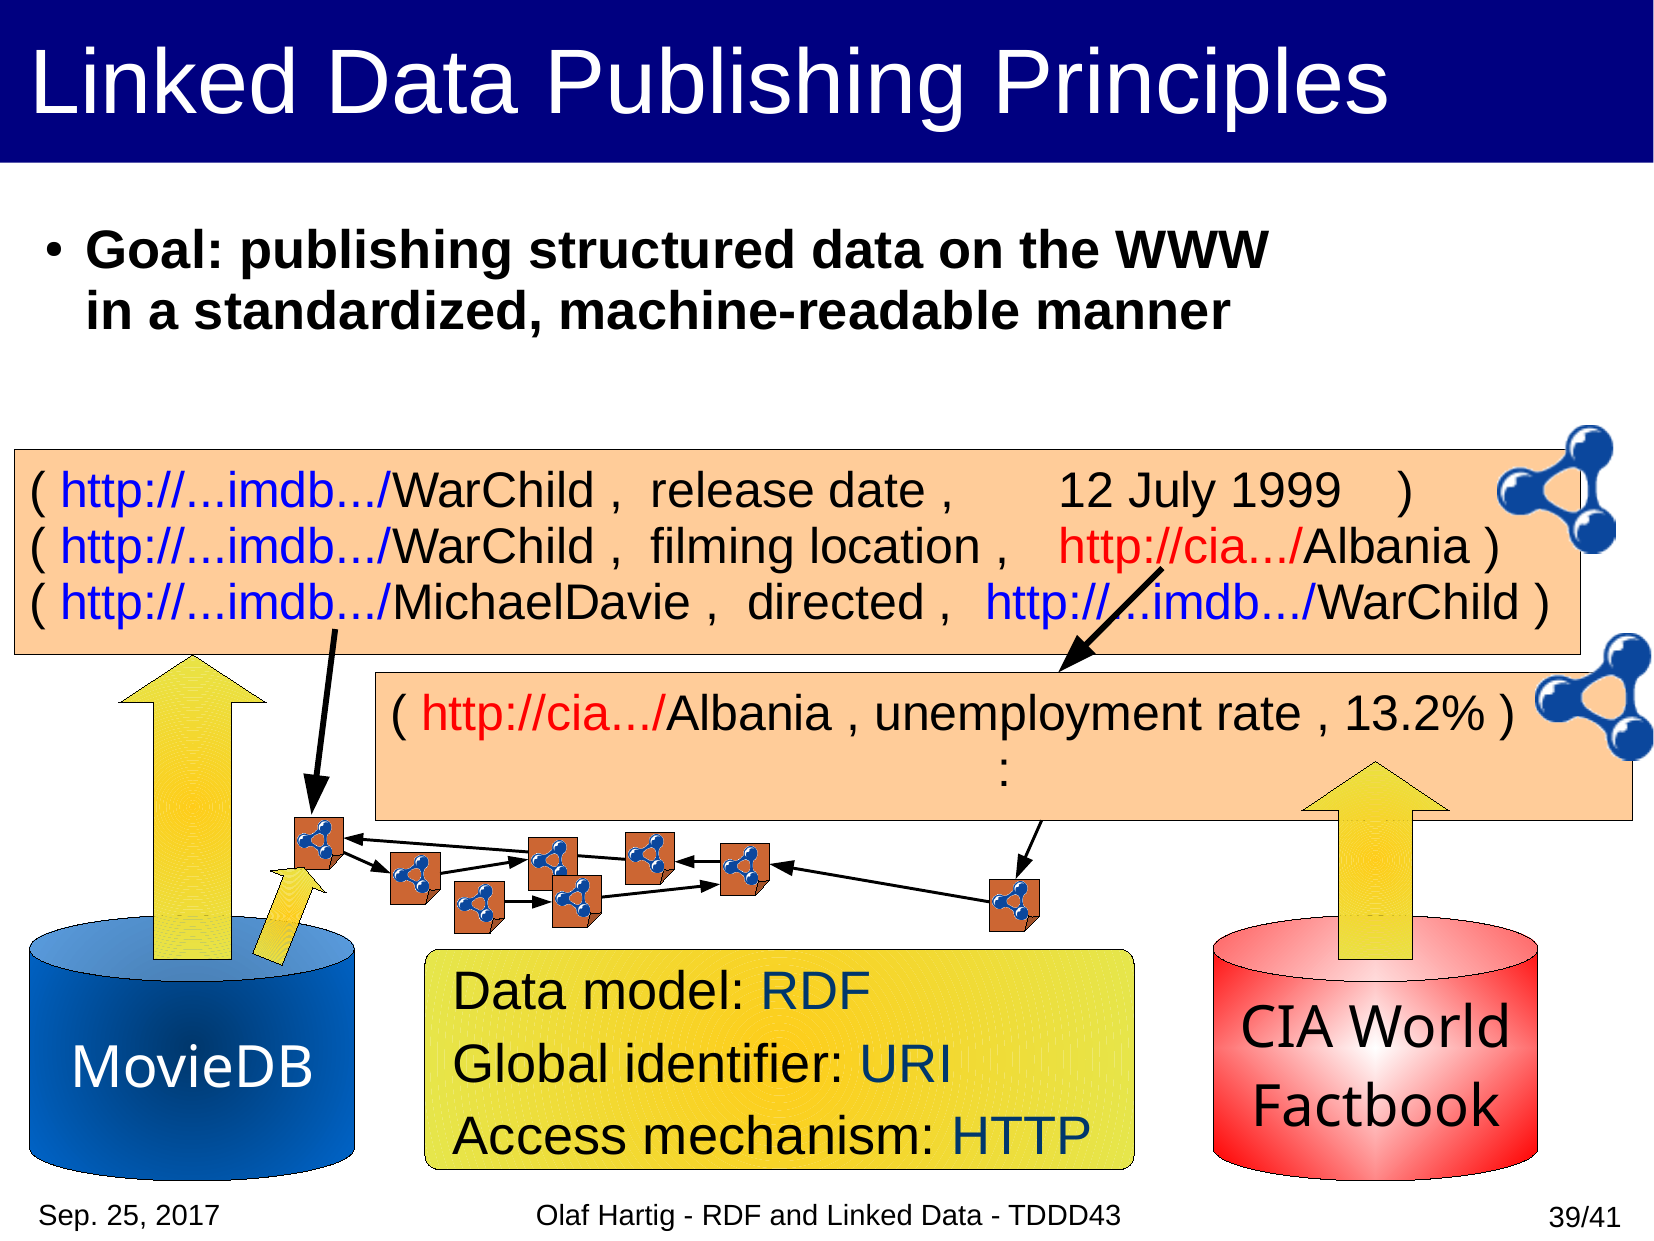

# Linked Data Publishing Principles
Goal: publishing structured data on the WWW
in a standardized, machine-readable manner
( http://...imdb.../WarChild , release date , 	12 July 1999 )
( http://...imdb.../WarChild , filming location ,	http://cia.../Albania )
( http://...imdb.../MichaelDavie , directed ,	http://...imdb.../WarChild )
( http://cia.../Albania , unemployment rate , 13.2% )
:
MovieDB
CIA World
Factbook
Data model: RDF
Global identifier: URI
Access mechanism: HTTP
Sep. 25, 2017
Olaf Hartig - RDF and Linked Data - TDDD43
39